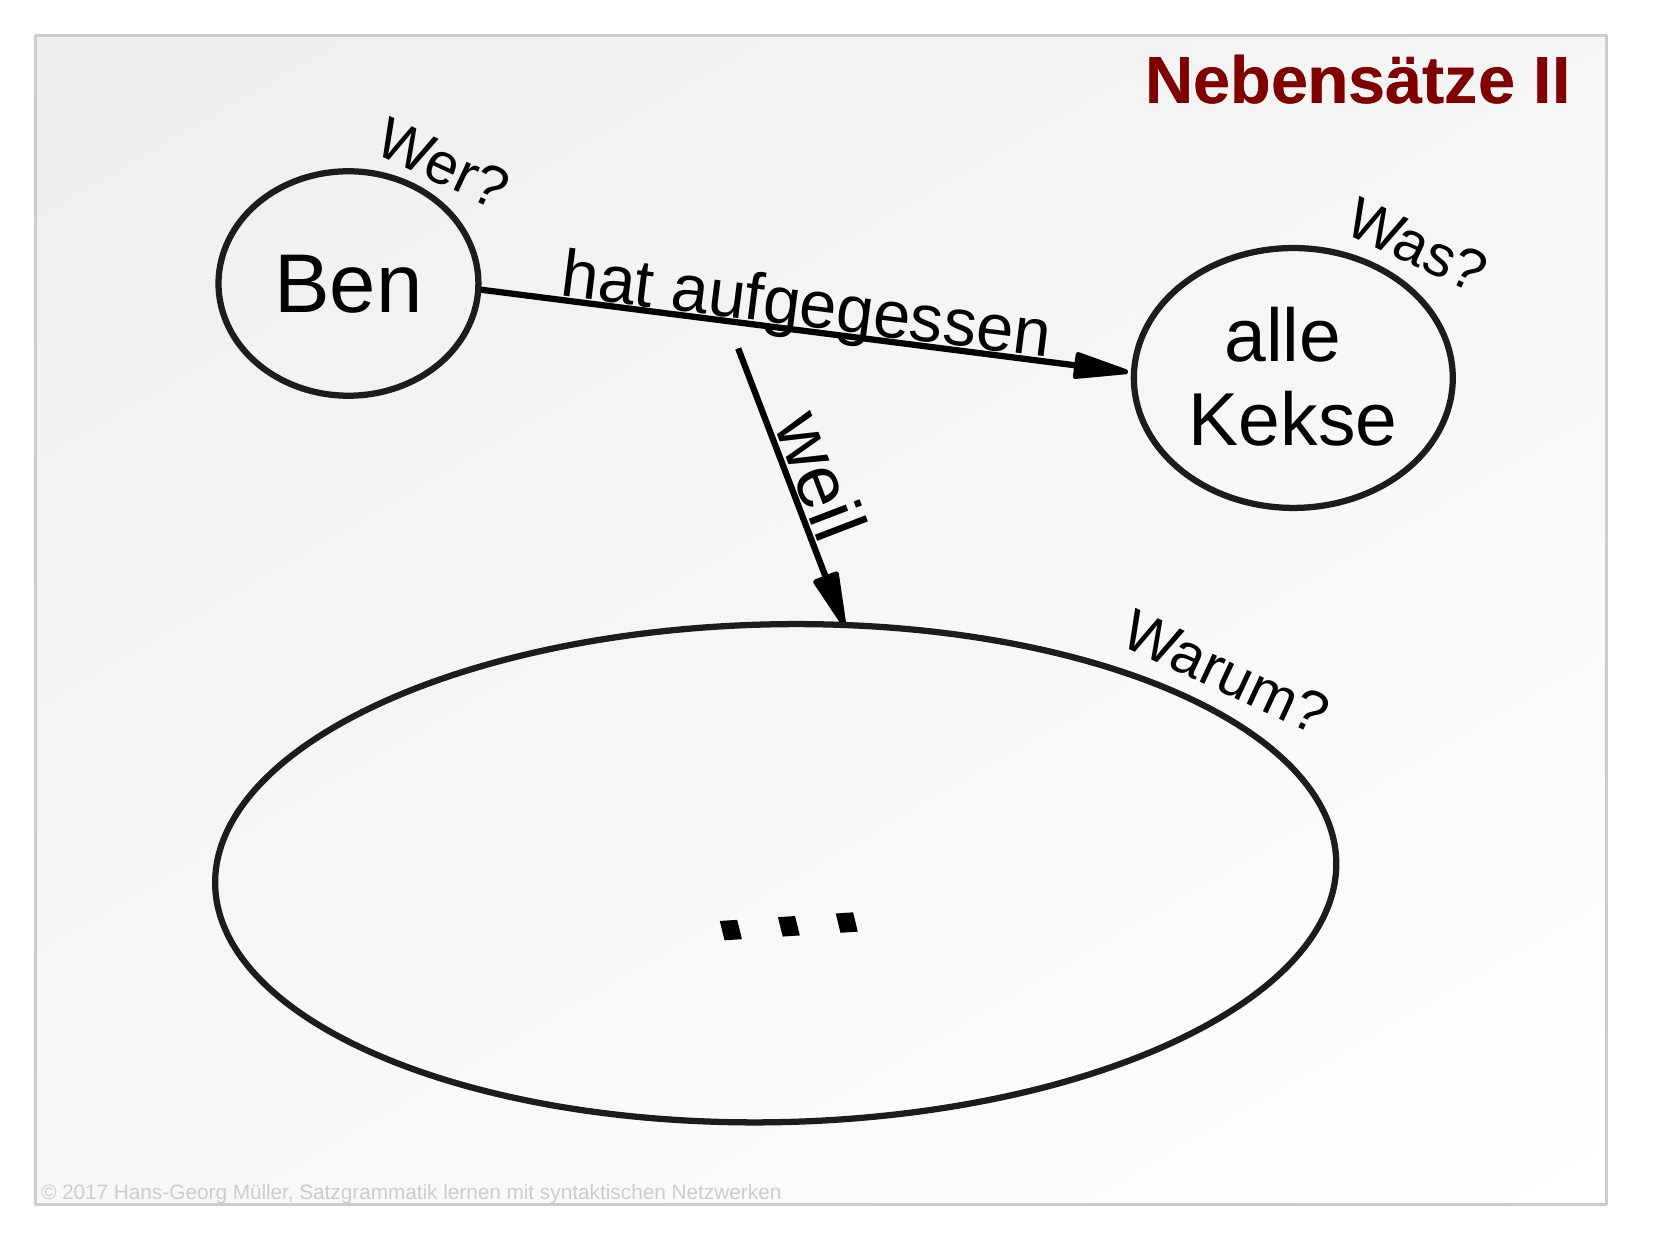

# Nebensätze II
Nebensätze II
Wer?
Ben
Was?
alle
Kekse
hat aufgegessen
weil
…
Warum?